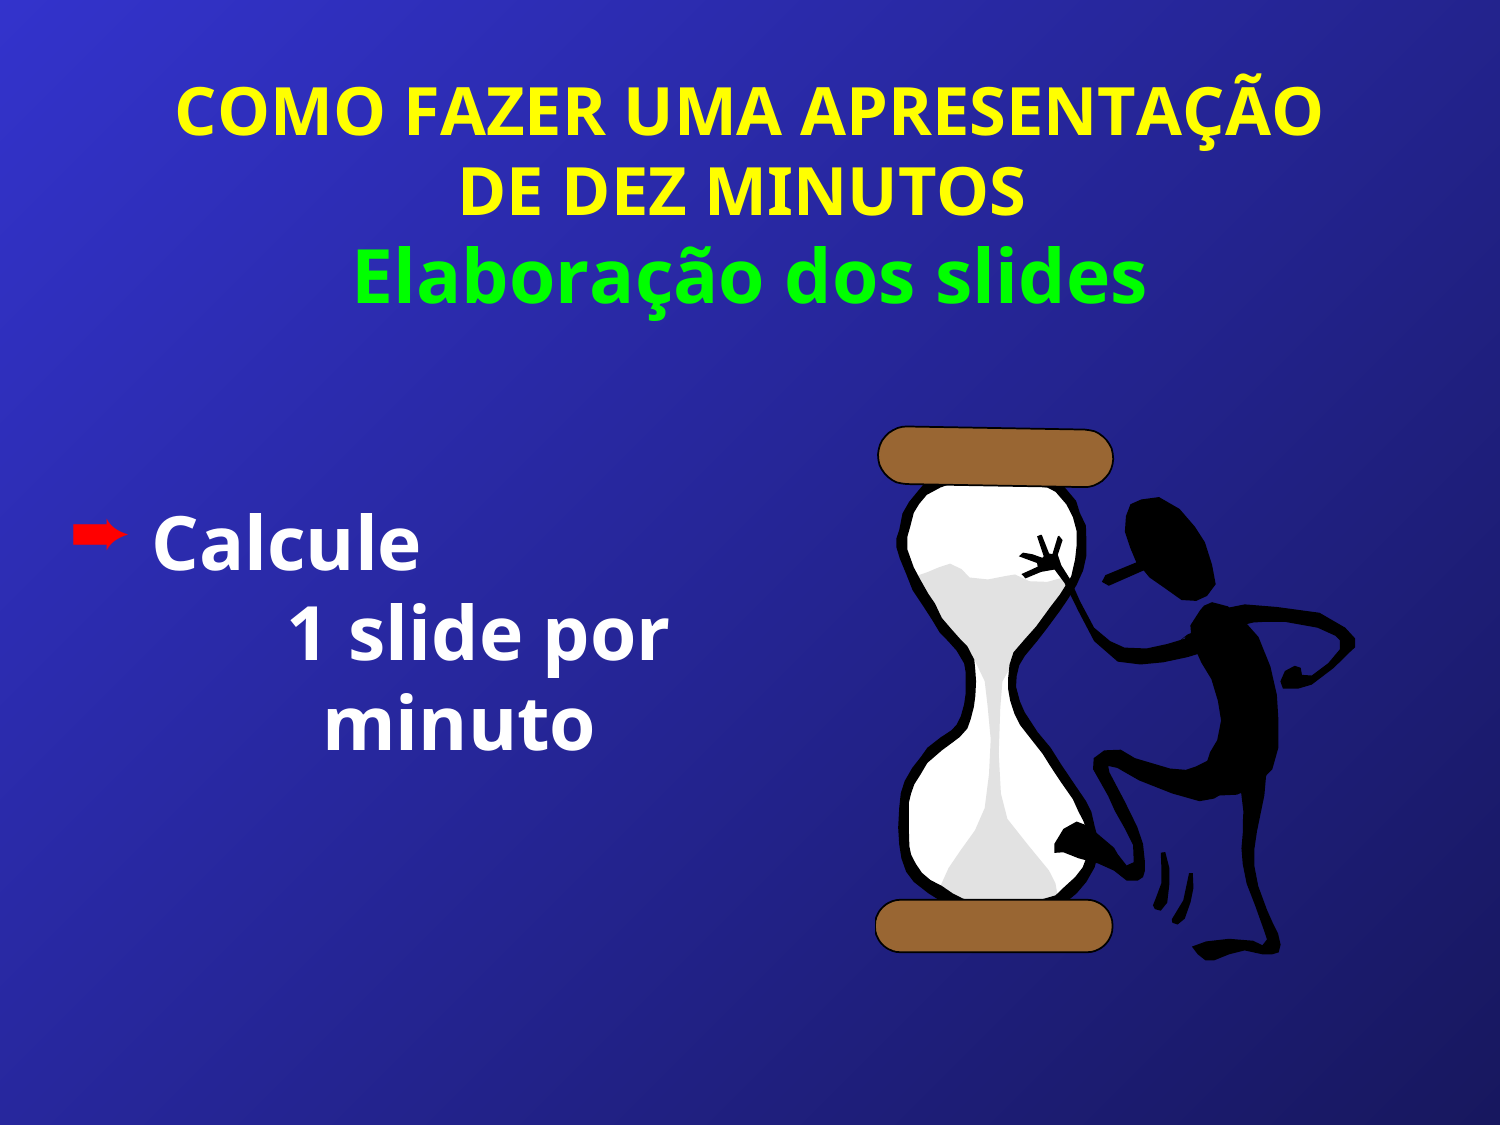

# COMO FAZER UMA APRESENTAÇÃO DE DEZ MINUTOS Elaboração dos slides
 Calcule 1 slide por minuto